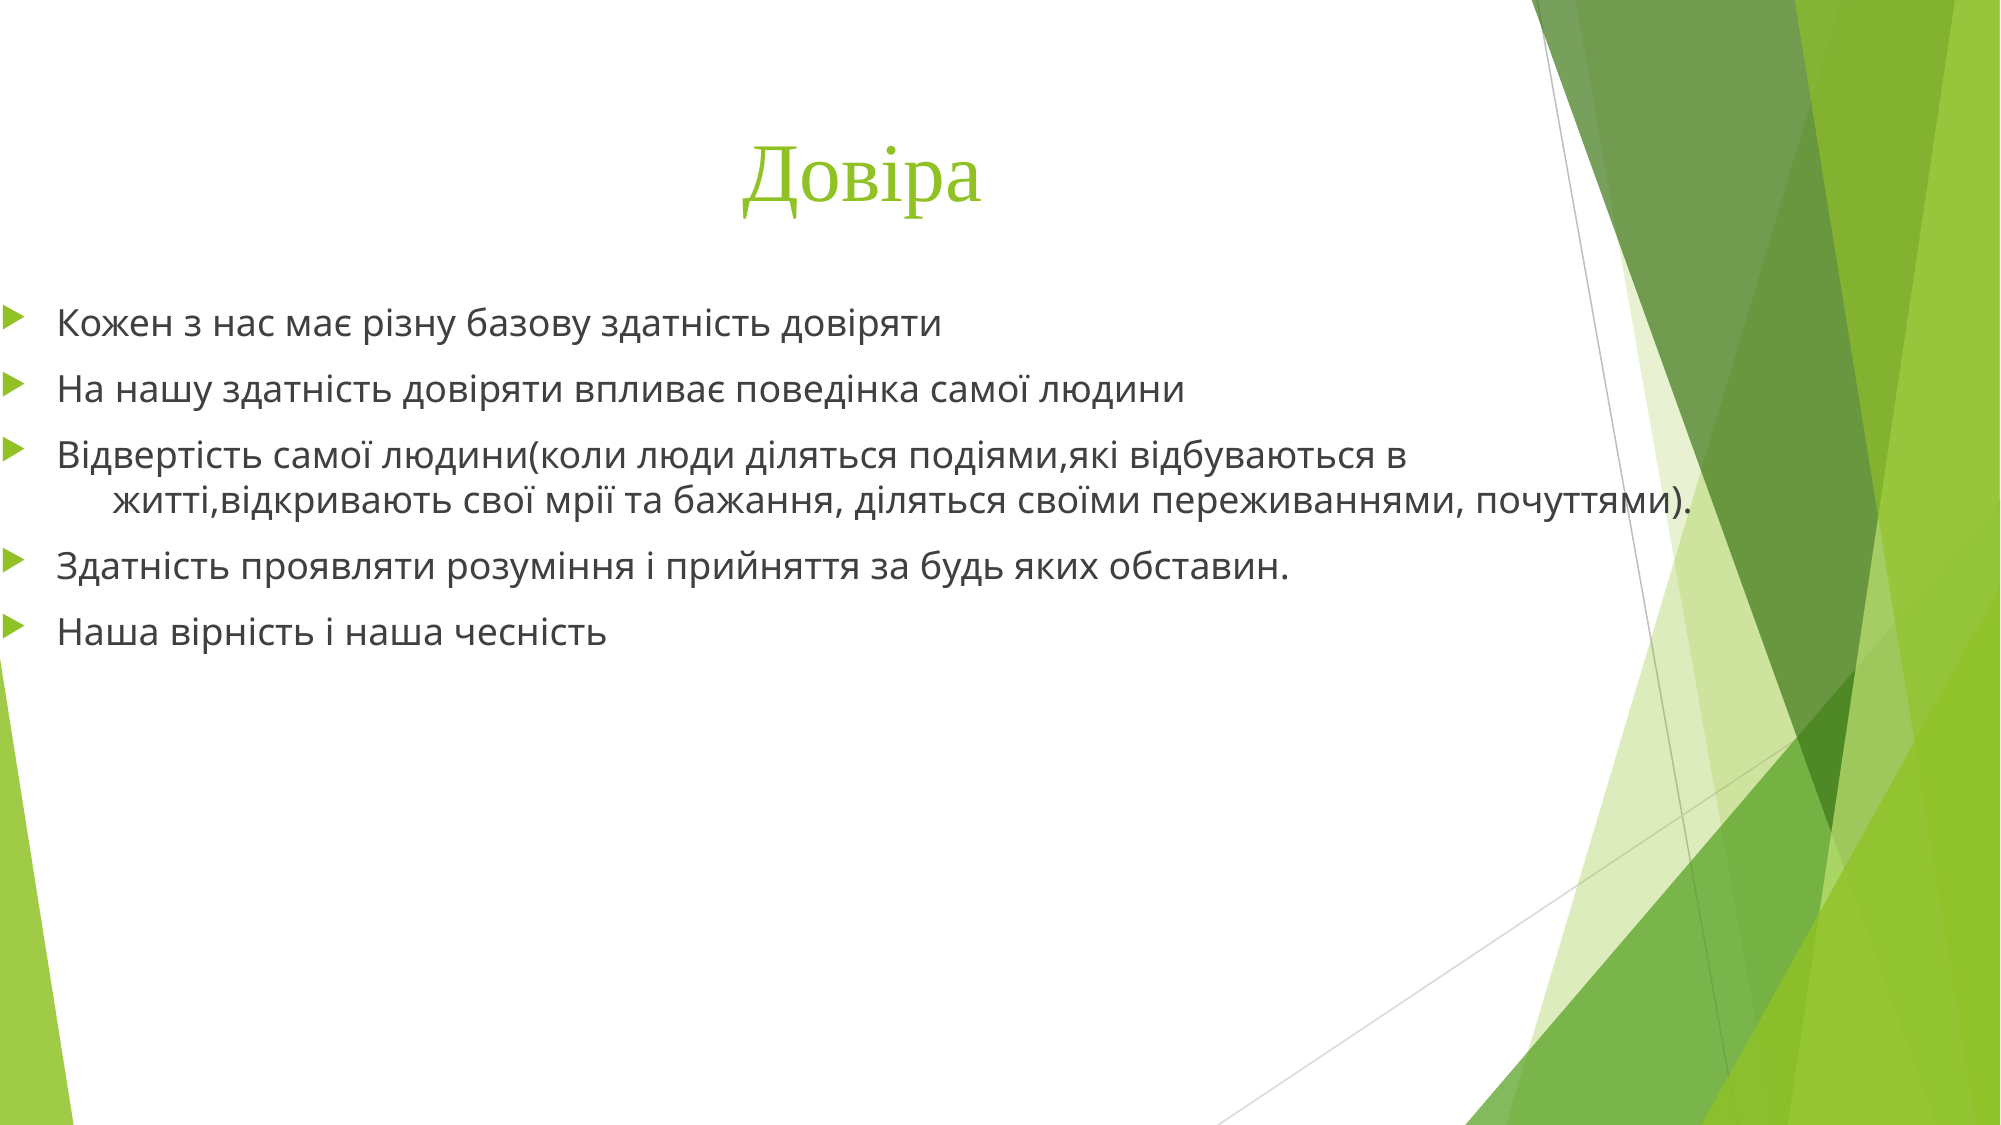

# Довіра
Кожен з нас має різну базову здатність довіряти
На нашу здатність довіряти впливає поведінка самої людини
Відвертість самої людини(коли люди діляться подіями,які відбуваються в житті,відкривають свої мрії та бажання, діляться своїми переживаннями, почуттями).
Здатність проявляти розуміння і прийняття за будь яких обставин.
Наша вірність і наша чесність